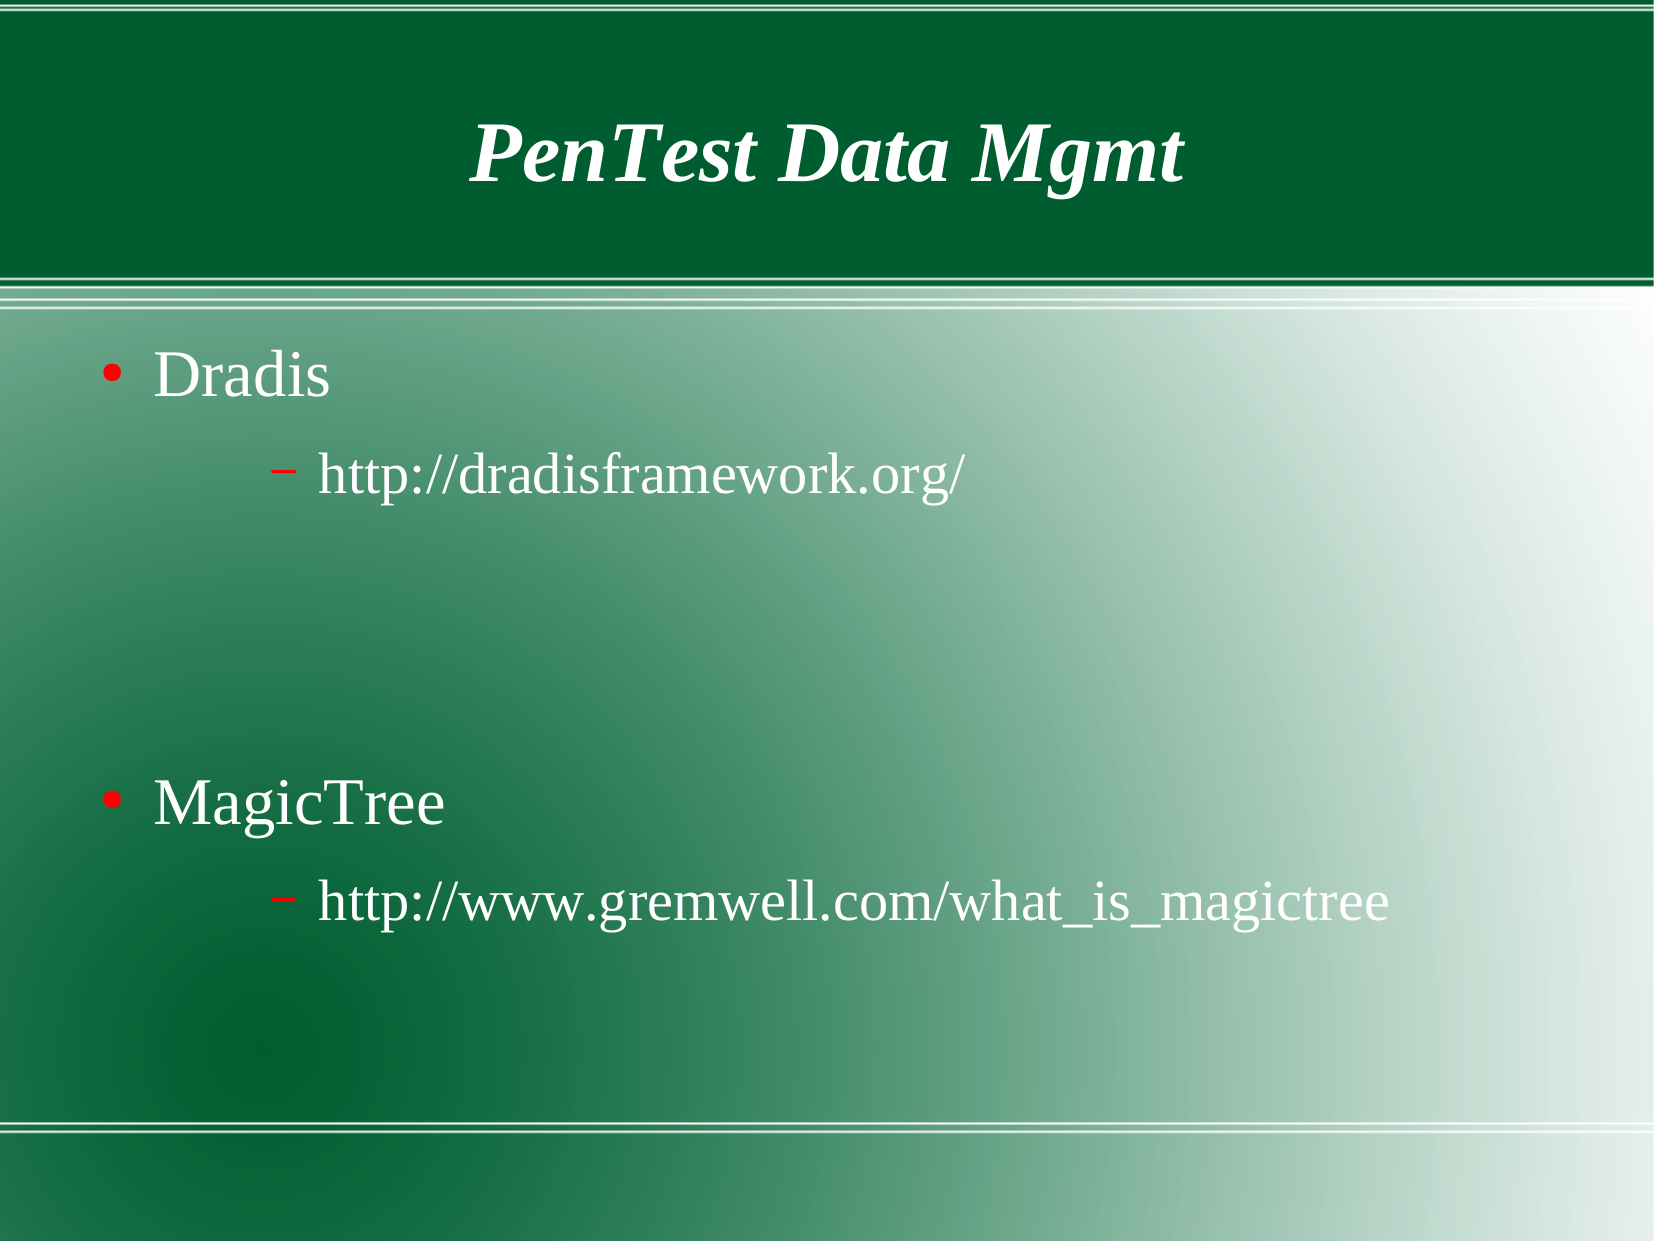

# PenTest Data Mgmt
Dradis
http://dradisframework.org/
MagicTree
http://www.gremwell.com/what_is_magictree